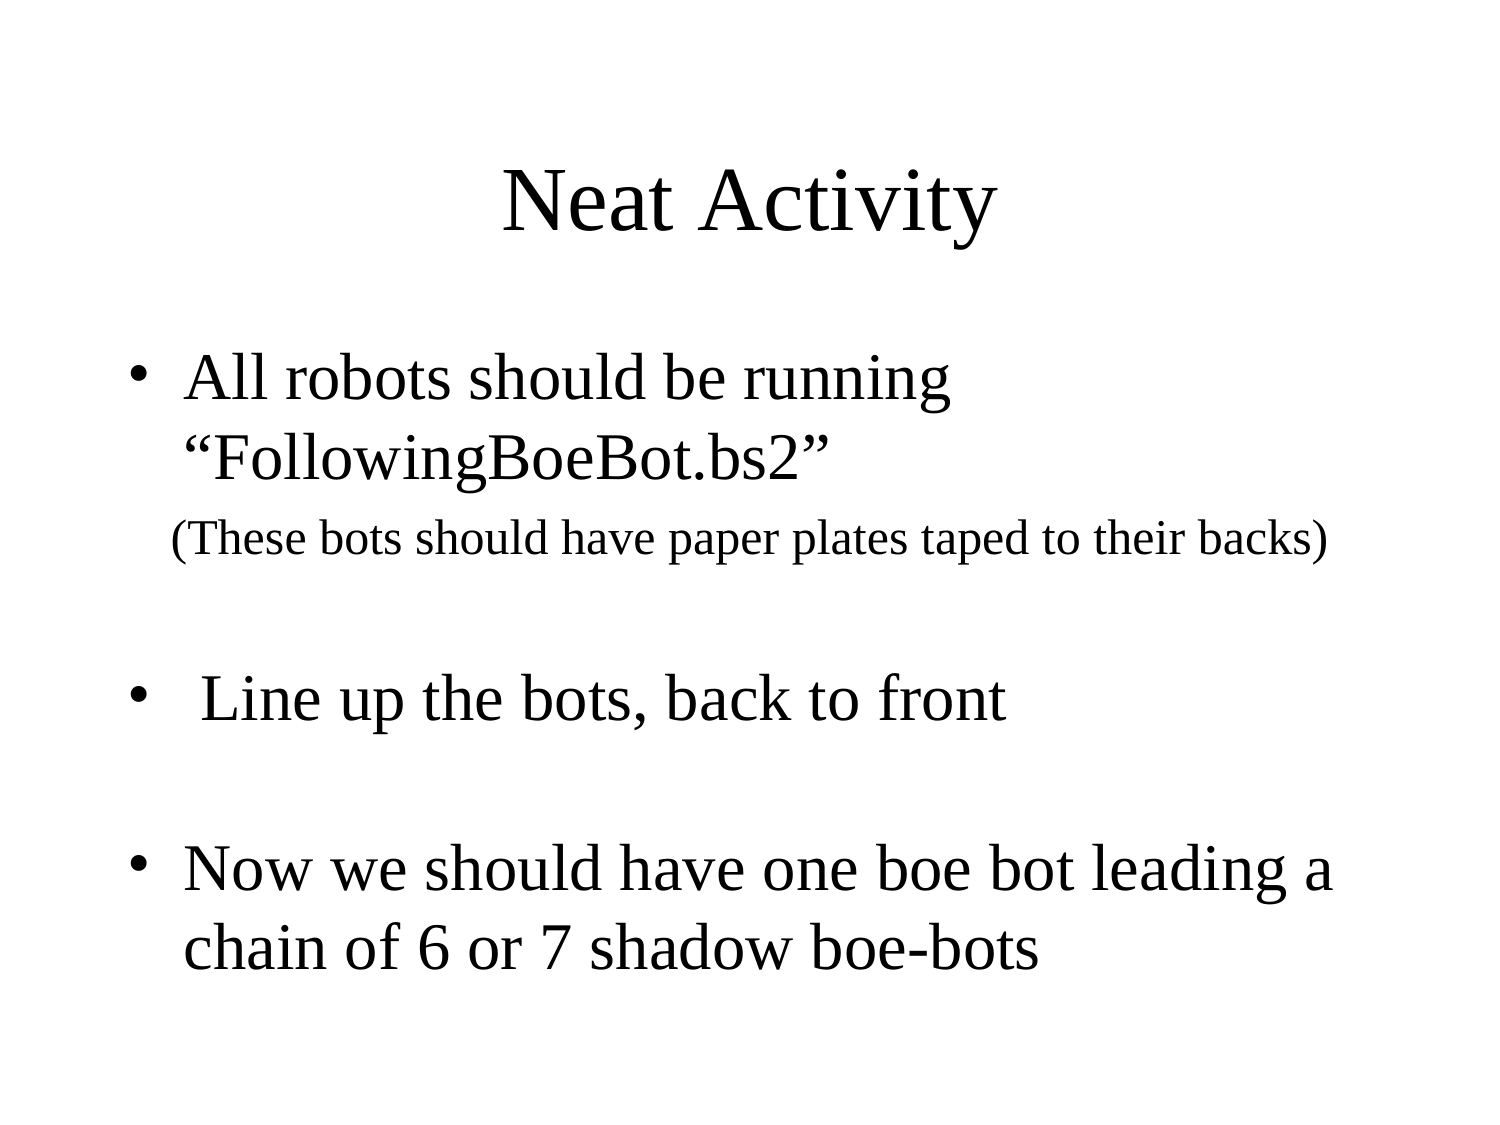

# Neat Activity
All robots should be running “FollowingBoeBot.bs2”
(These bots should have paper plates taped to their backs)
 Line up the bots, back to front
Now we should have one boe bot leading a chain of 6 or 7 shadow boe-bots